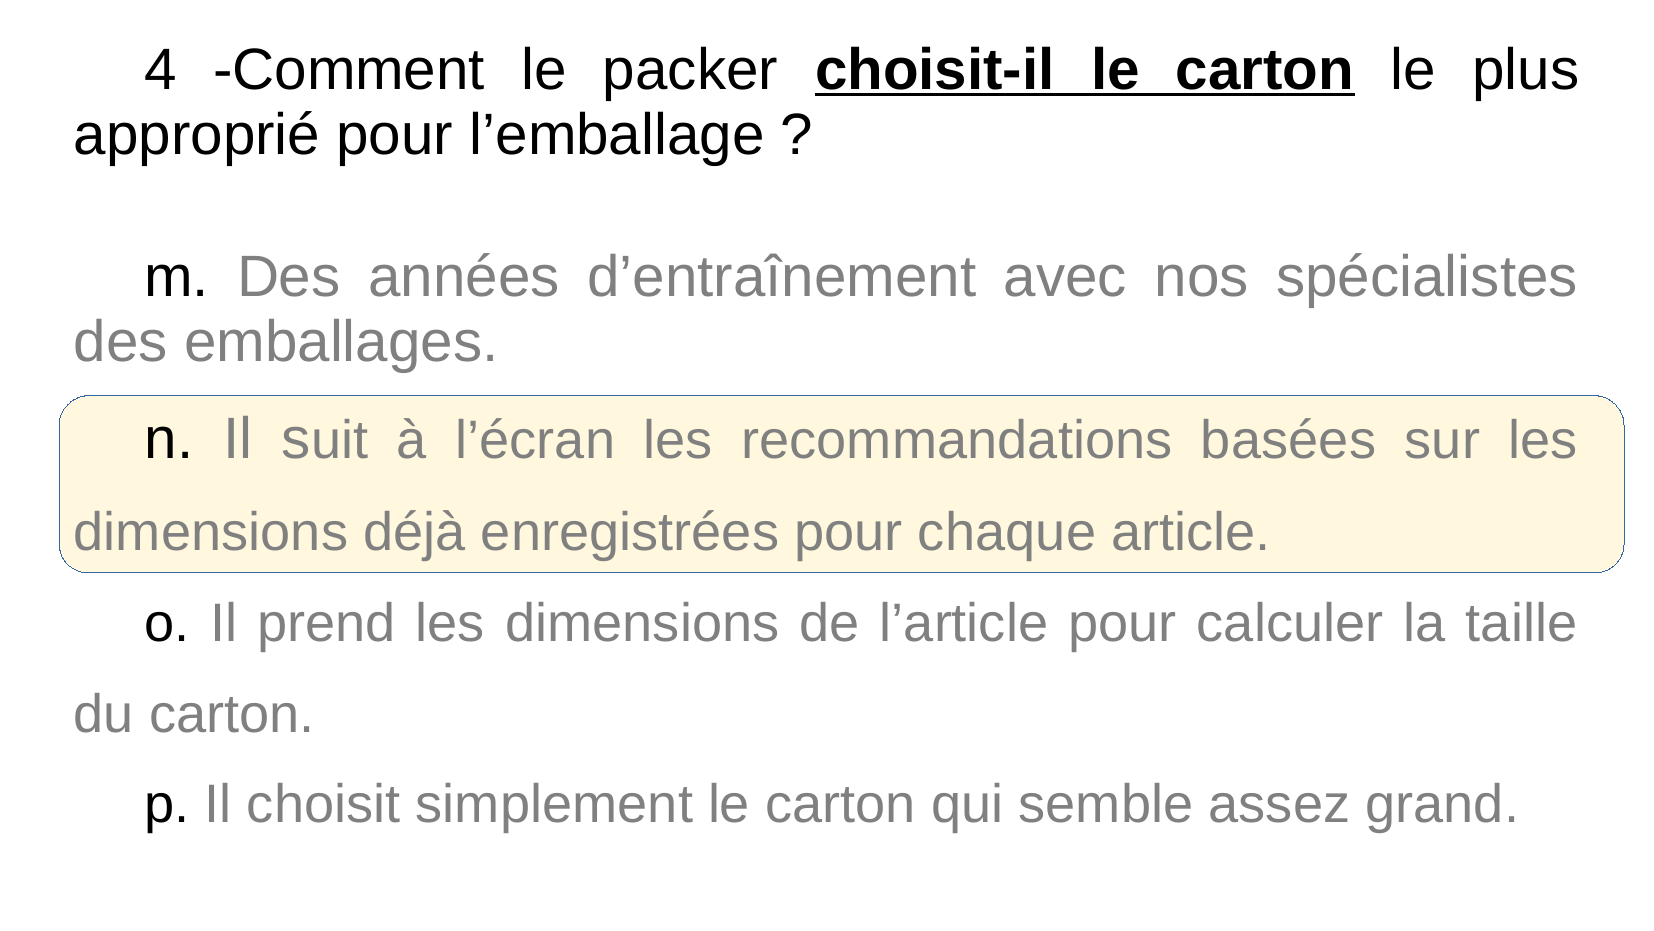

4 -Comment le packer choisit-il le carton le plus approprié pour l’emballage ?
m. Des années d’entraînement avec nos spécialistes des emballages.
n. Il suit à l’écran les recommandations basées sur les dimensions déjà enregistrées pour chaque article.
o. Il prend les dimensions de l’article pour calculer la taille du carton.
p. Il choisit simplement le carton qui semble assez grand.